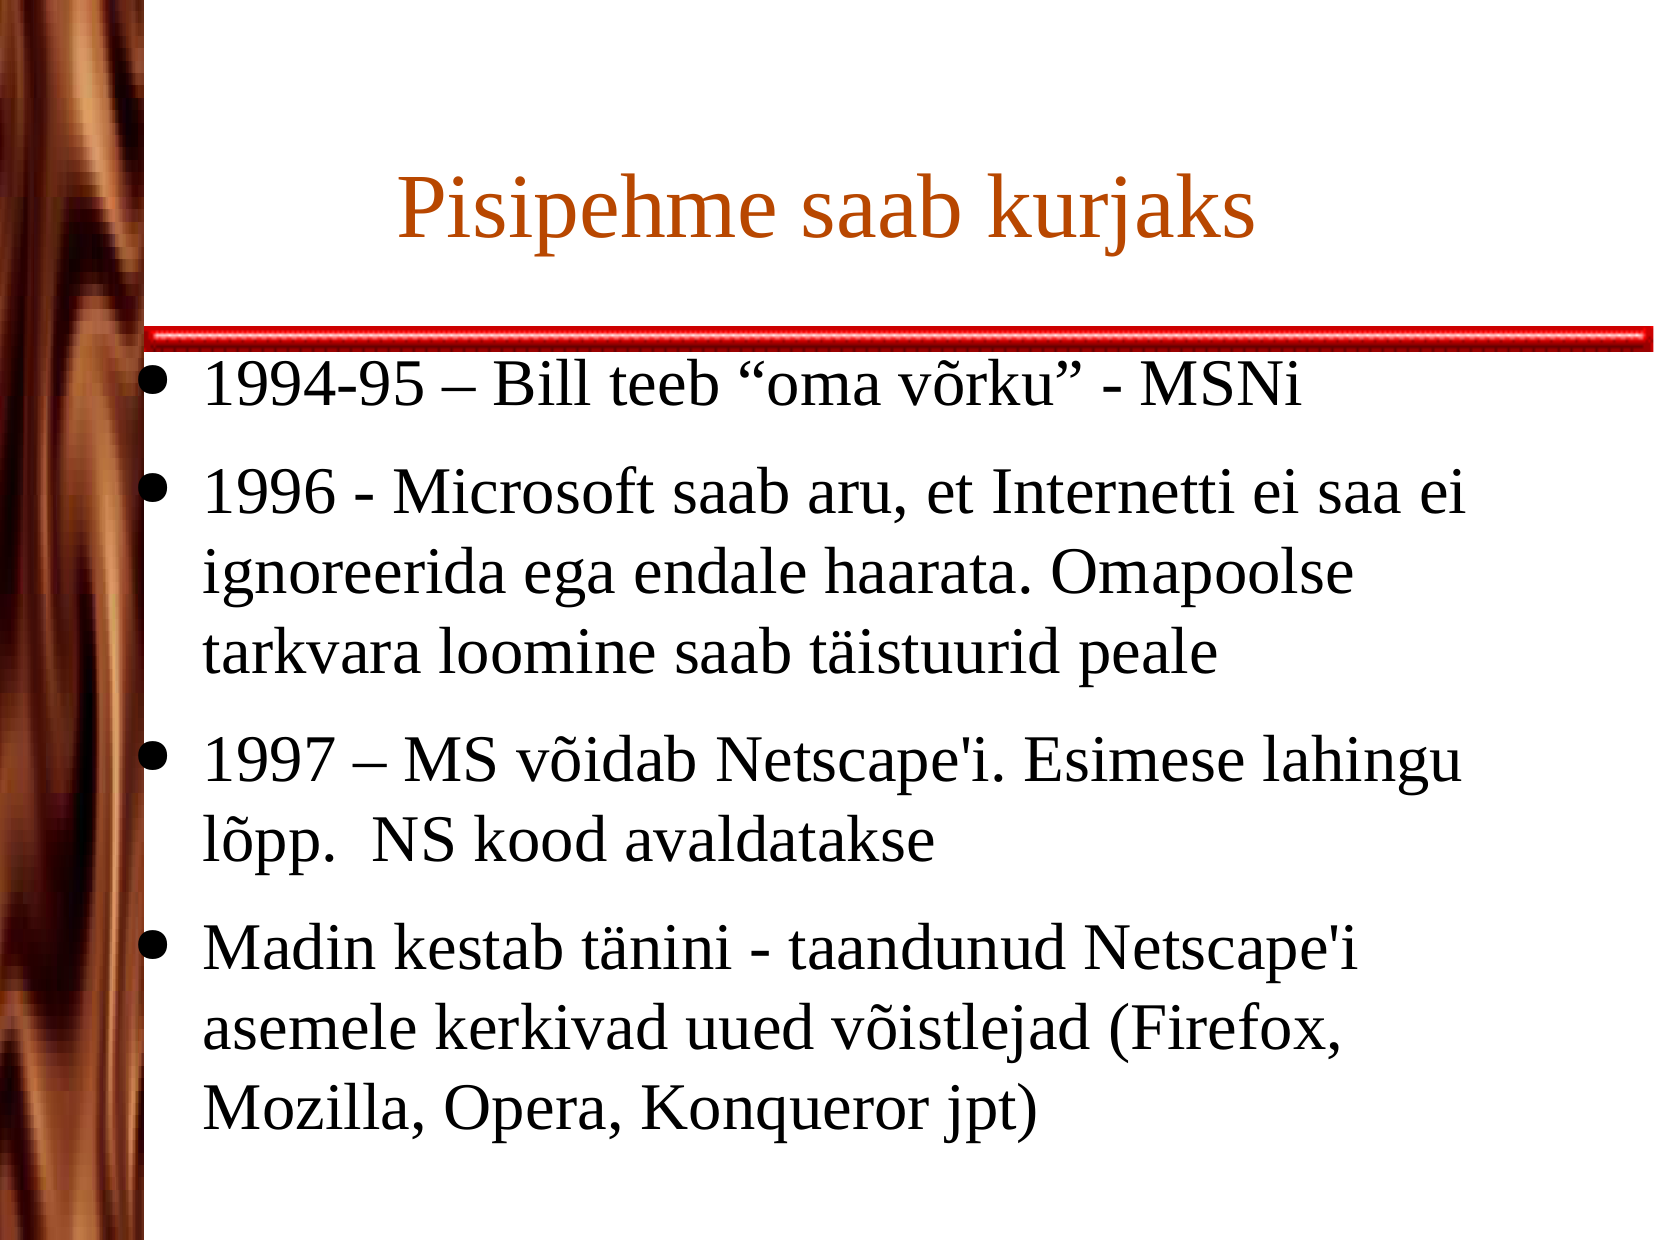

# Pisipehme saab kurjaks
1994-95 – Bill teeb “oma võrku” - MSNi
1996 - Microsoft saab aru, et Internetti ei saa ei ignoreerida ega endale haarata. Omapoolse tarkvara loomine saab täistuurid peale
1997 – MS võidab Netscape'i. Esimese lahingu lõpp. NS kood avaldatakse
Madin kestab tänini - taandunud Netscape'i asemele kerkivad uued võistlejad (Firefox, Mozilla, Opera, Konqueror jpt)